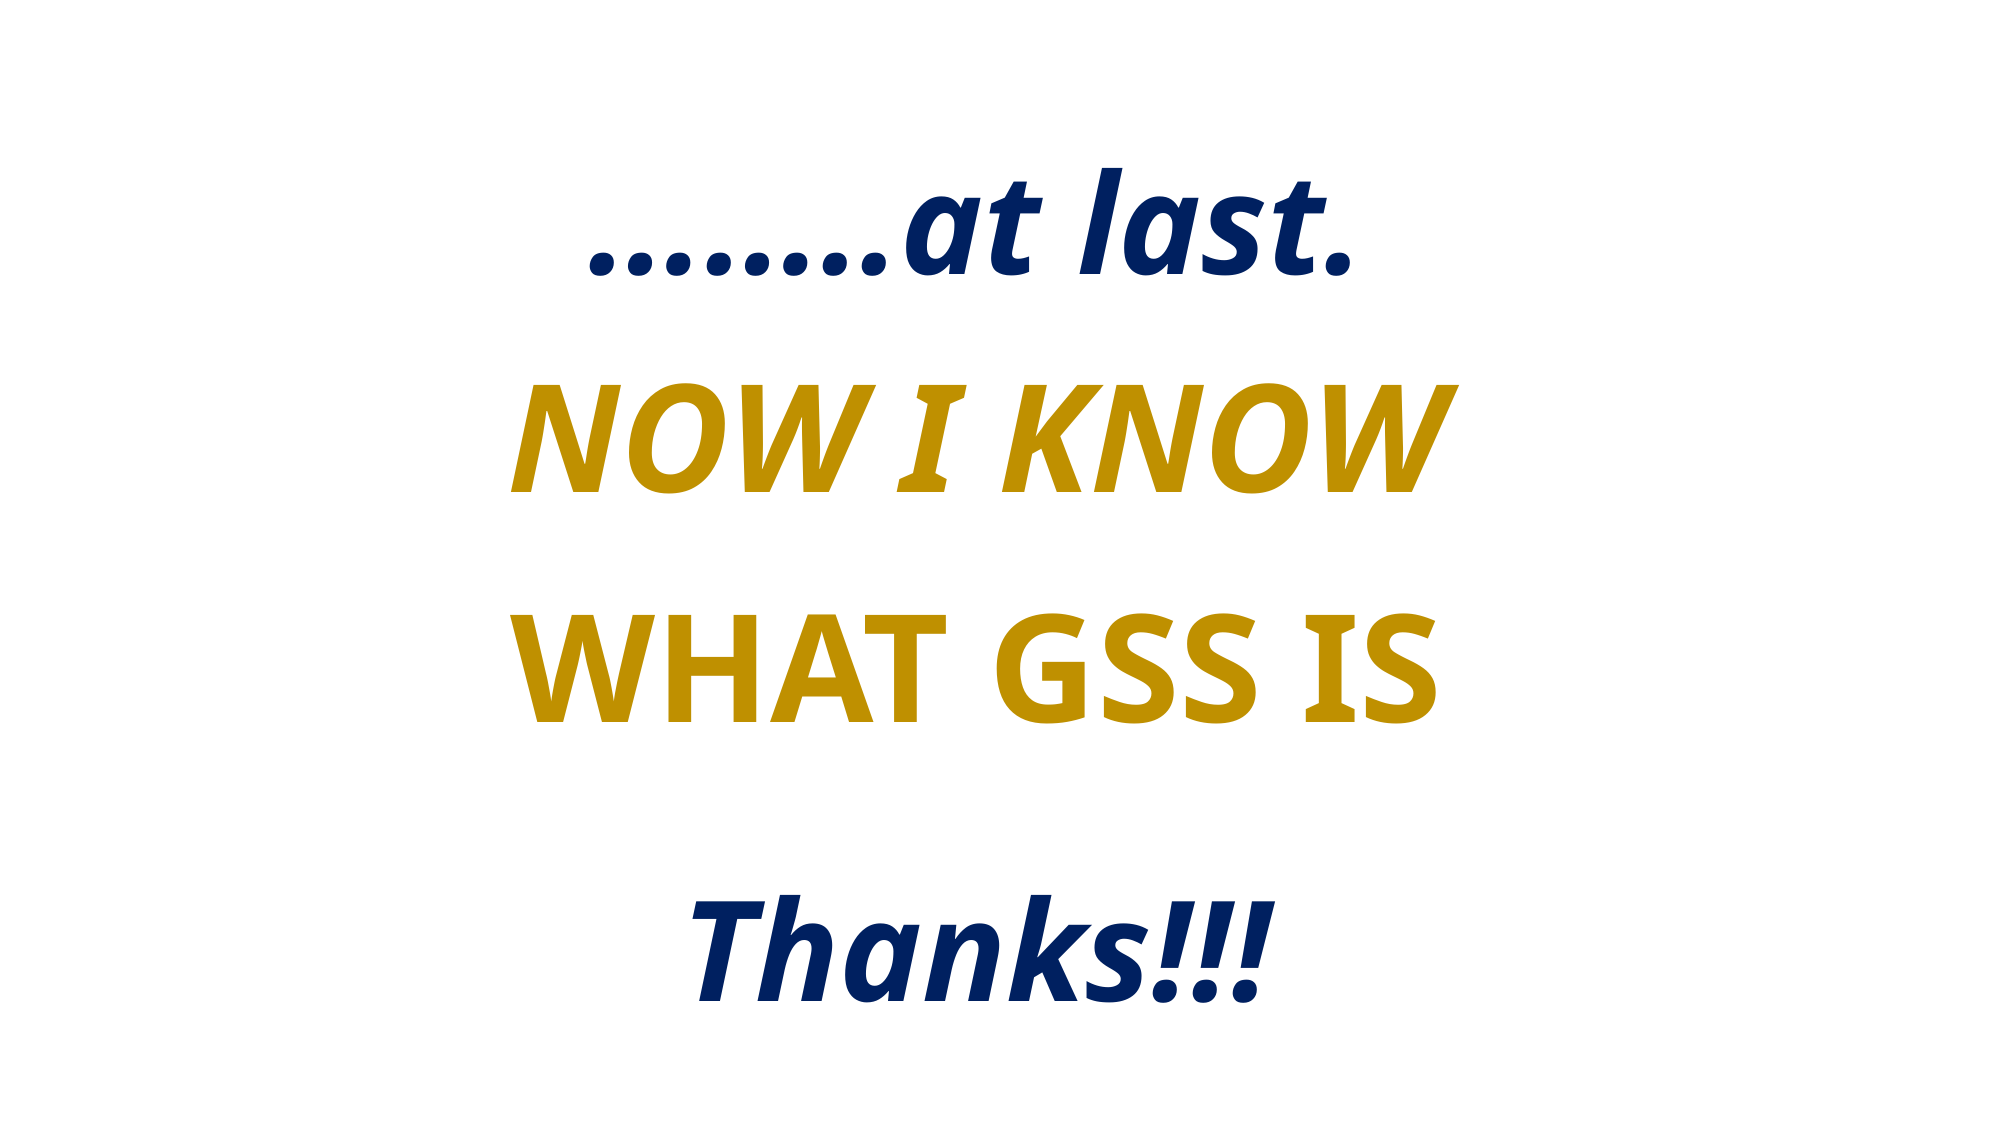

# ……..at last. NOW I KNOW WHAT GSS IS Thanks!!!